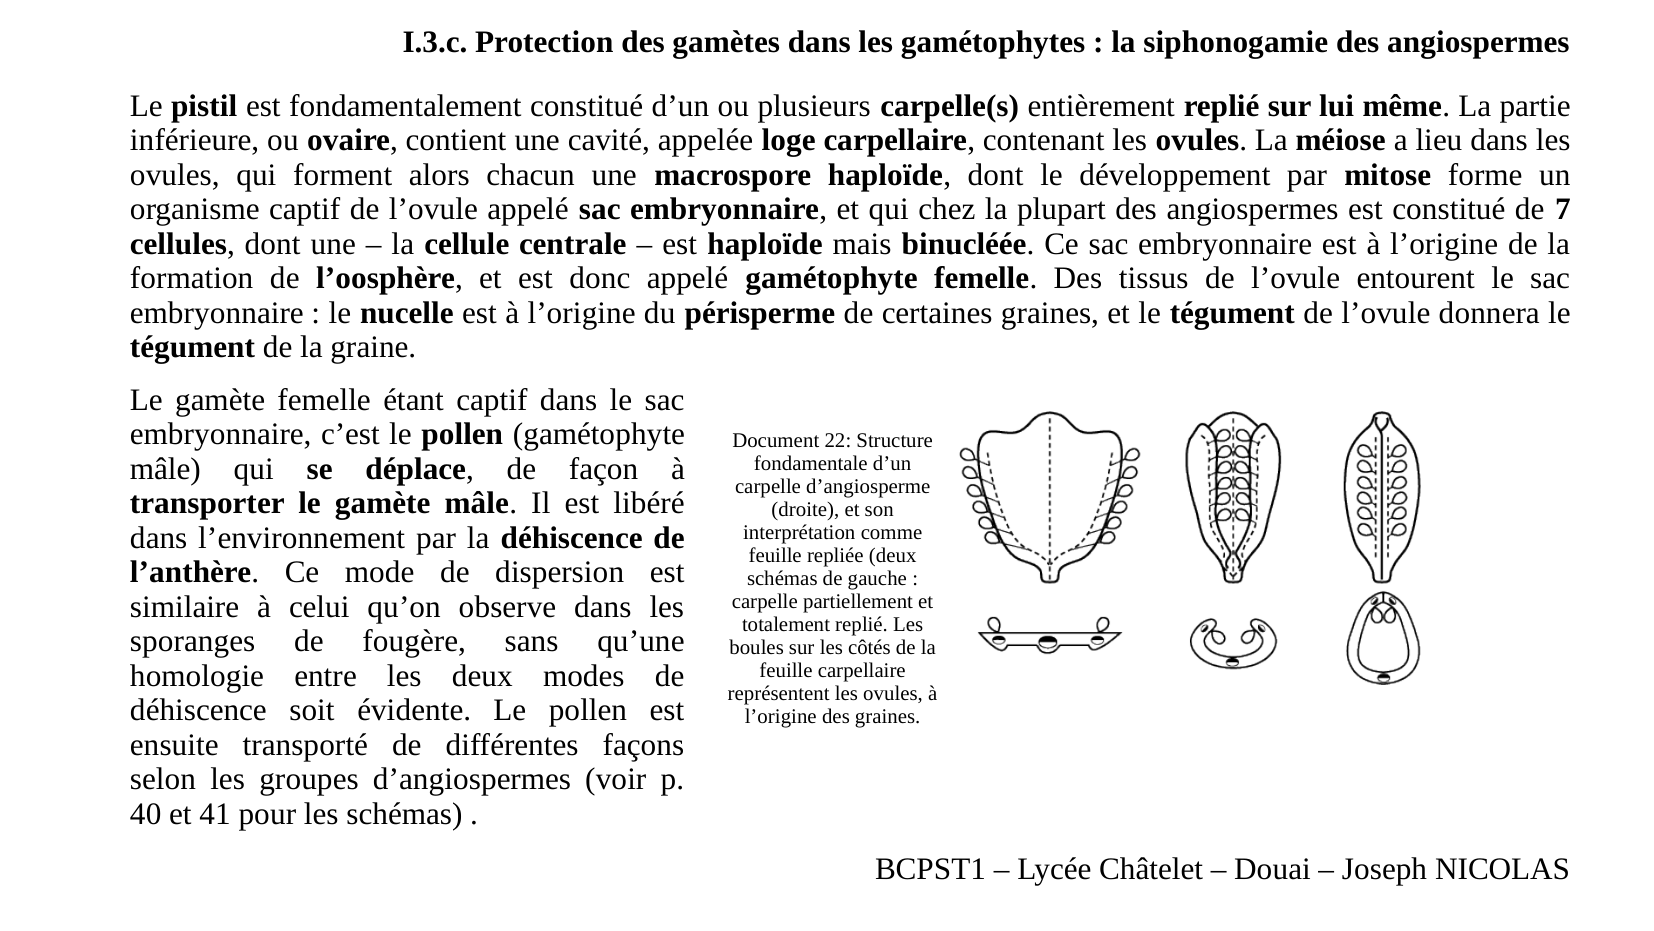

I.3.c. Protection des gamètes dans les gamétophytes : la siphonogamie des angiospermes
Le pistil est fondamentalement constitué d’un ou plusieurs carpelle(s) entièrement replié sur lui même. La partie inférieure, ou ovaire, contient une cavité, appelée loge carpellaire, contenant les ovules. La méiose a lieu dans les ovules, qui forment alors chacun une macrospore haploïde, dont le développement par mitose forme un organisme captif de l’ovule appelé sac embryonnaire, et qui chez la plupart des angiospermes est constitué de 7 cellules, dont une – la cellule centrale – est haploïde mais binucléée. Ce sac embryonnaire est à l’origine de la formation de l’oosphère, et est donc appelé gamétophyte femelle. Des tissus de l’ovule entourent le sac embryonnaire : le nucelle est à l’origine du périsperme de certaines graines, et le tégument de l’ovule donnera le tégument de la graine.
Le gamète femelle étant captif dans le sac embryonnaire, c’est le pollen (gamétophyte mâle) qui se déplace, de façon à transporter le gamète mâle. Il est libéré dans l’environnement par la déhiscence de l’anthère. Ce mode de dispersion est similaire à celui qu’on observe dans les sporanges de fougère, sans qu’une homologie entre les deux modes de déhiscence soit évidente. Le pollen est ensuite transporté de différentes façons selon les groupes d’angiospermes (voir p. 40 et 41 pour les schémas) .
Document 22: Structure fondamentale d’un carpelle d’angiosperme (droite), et son interprétation comme feuille repliée (deux schémas de gauche : carpelle partiellement et totalement replié. Les boules sur les côtés de la feuille carpellaire représentent les ovules, à l’origine des graines.
BCPST1 – Lycée Châtelet – Douai – Joseph NICOLAS